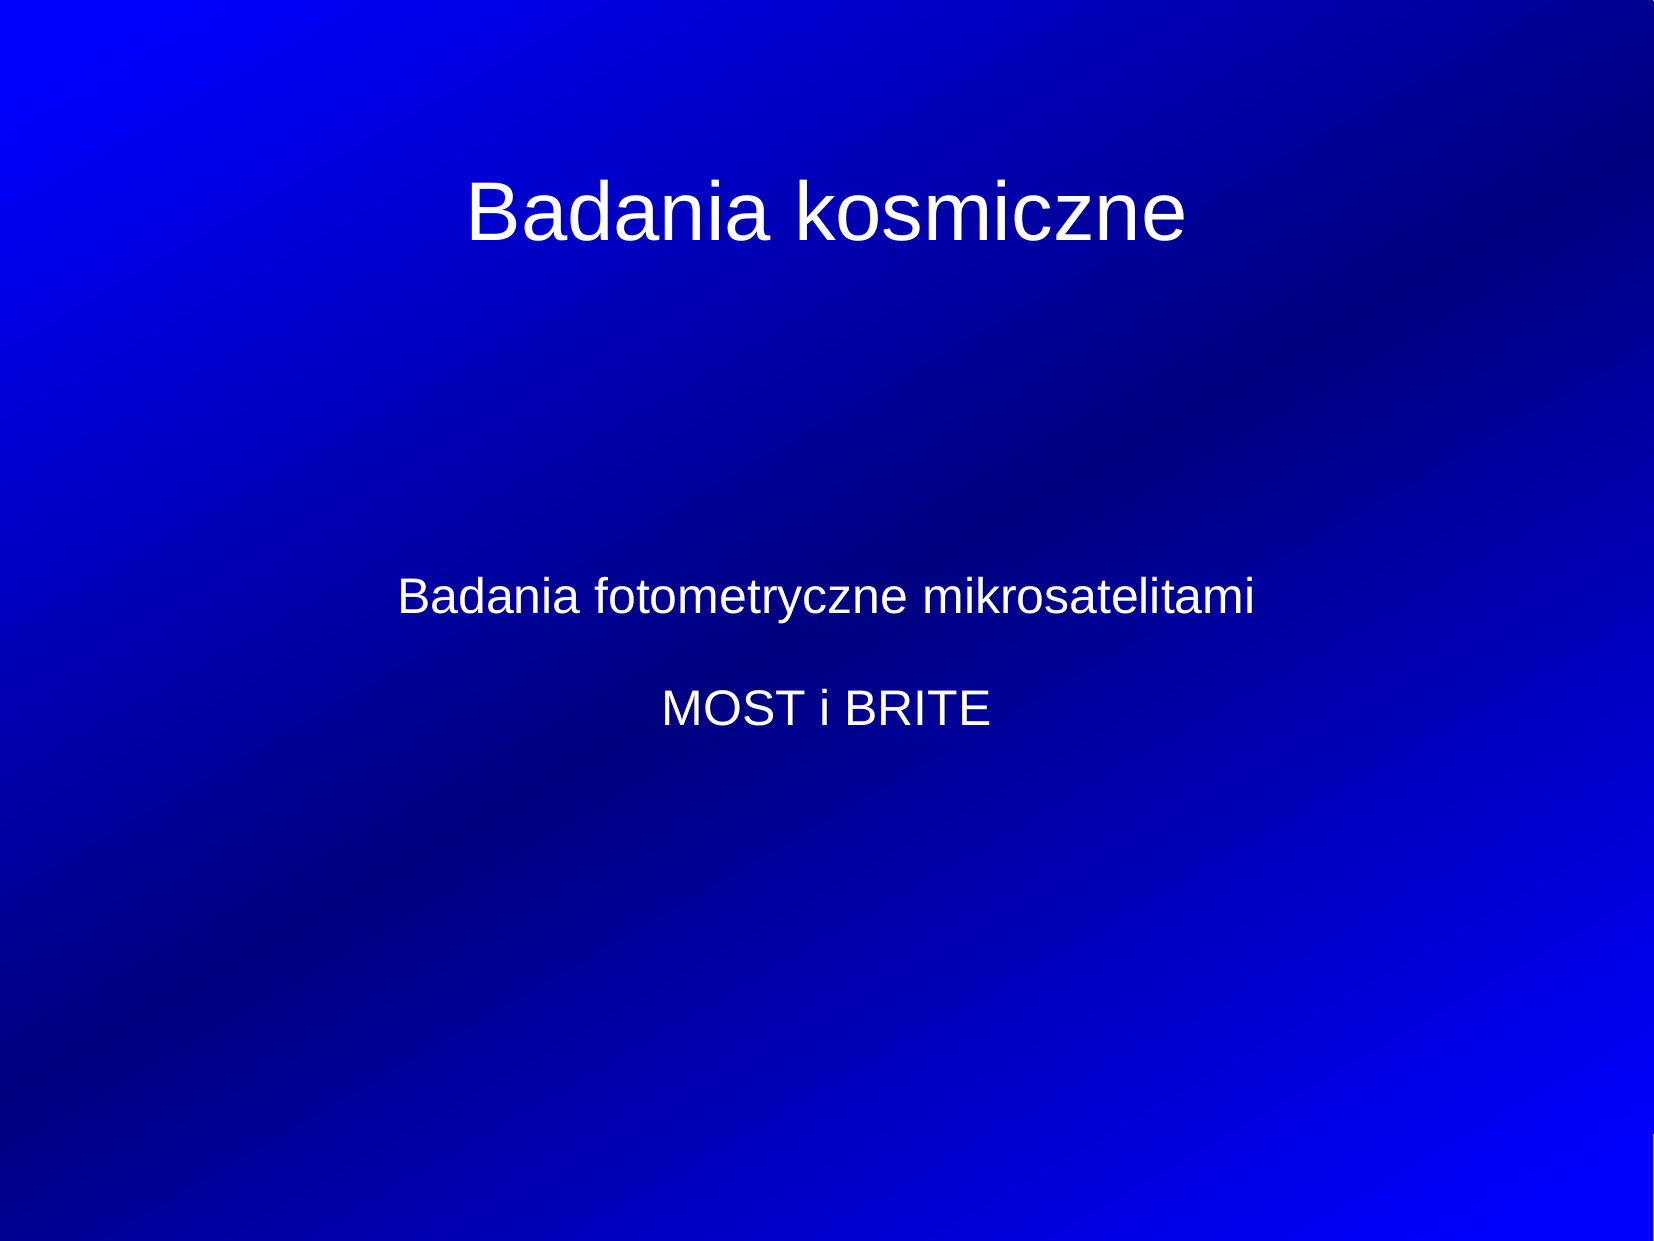

Badania kosmiczne
Badania fotometryczne mikrosatelitami
MOST i BRITE